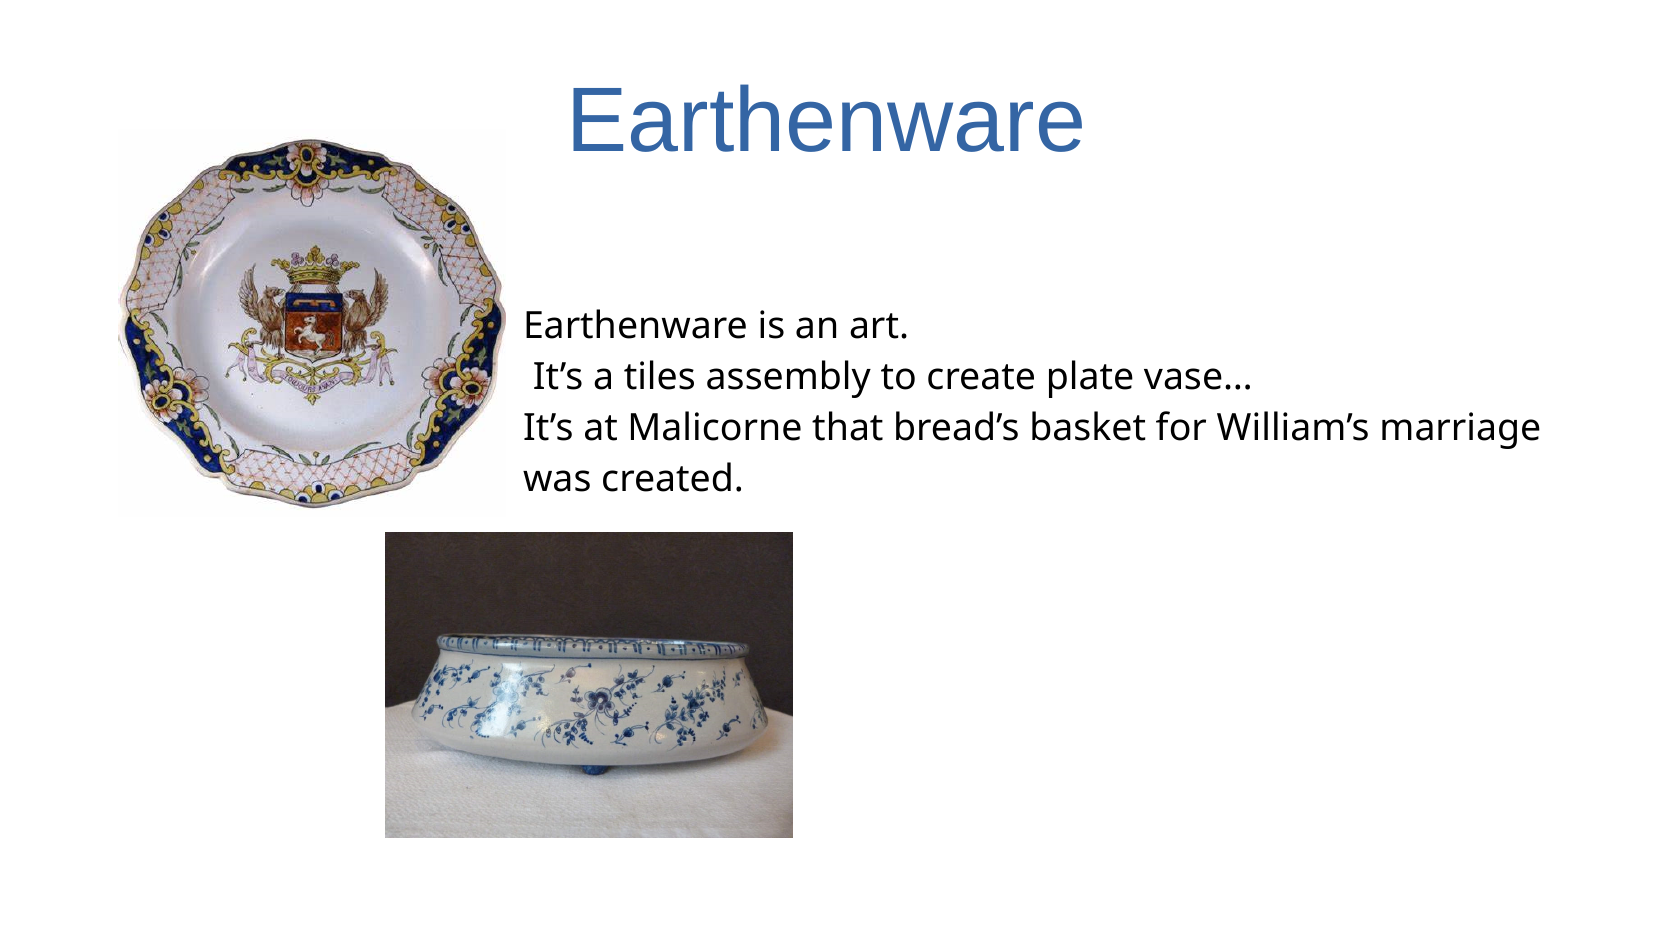

# Earthenware
Earthenware is an art.
 It’s a tiles assembly to create plate vase…
It’s at Malicorne that bread’s basket for William’s marriage
was created.